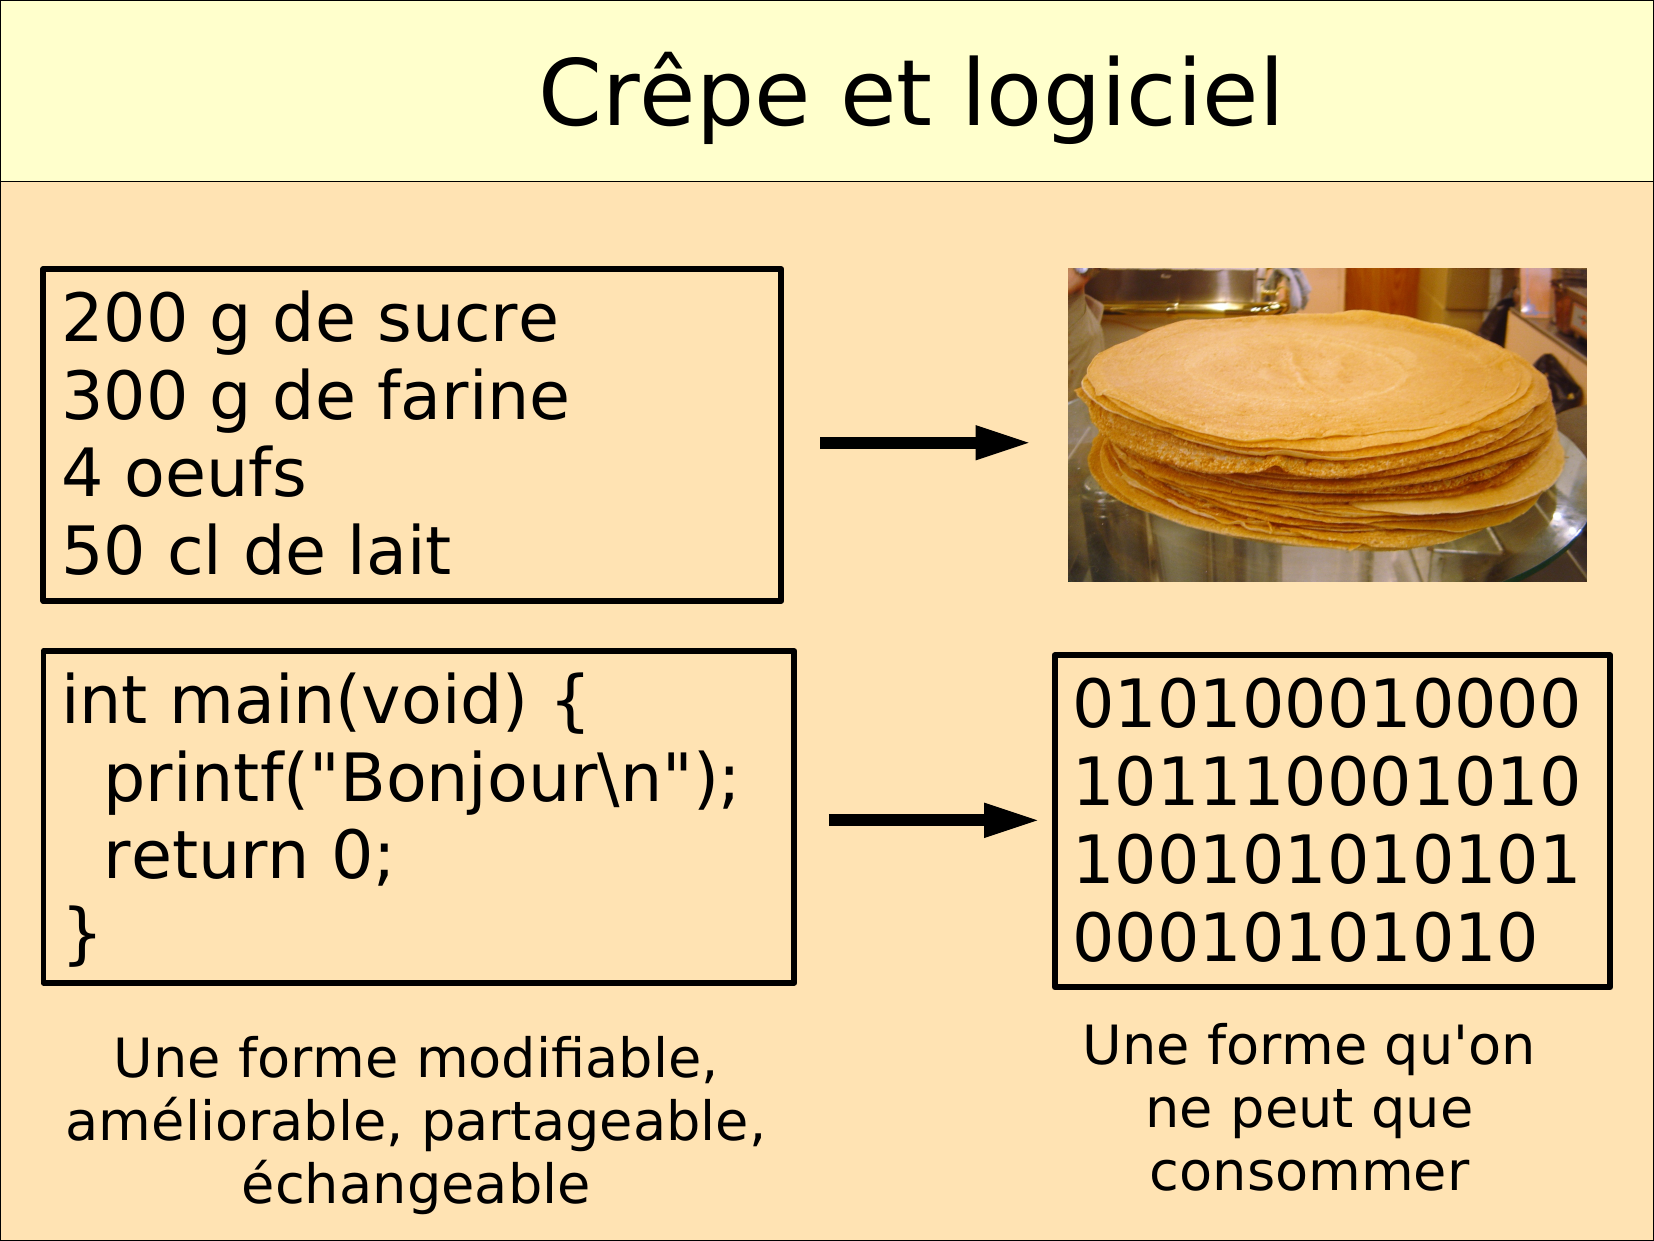

# Crêpe et logiciel
200 g de sucre
300 g de farine
4 oeufs
50 cl de lait
int main(void) {
 printf("Bonjour\n");
 return 0;
}
01010001000010111000101010010101010100010101010
Une forme qu'on ne peut que consommer
Une forme modifiable, améliorable, partageable, échangeable